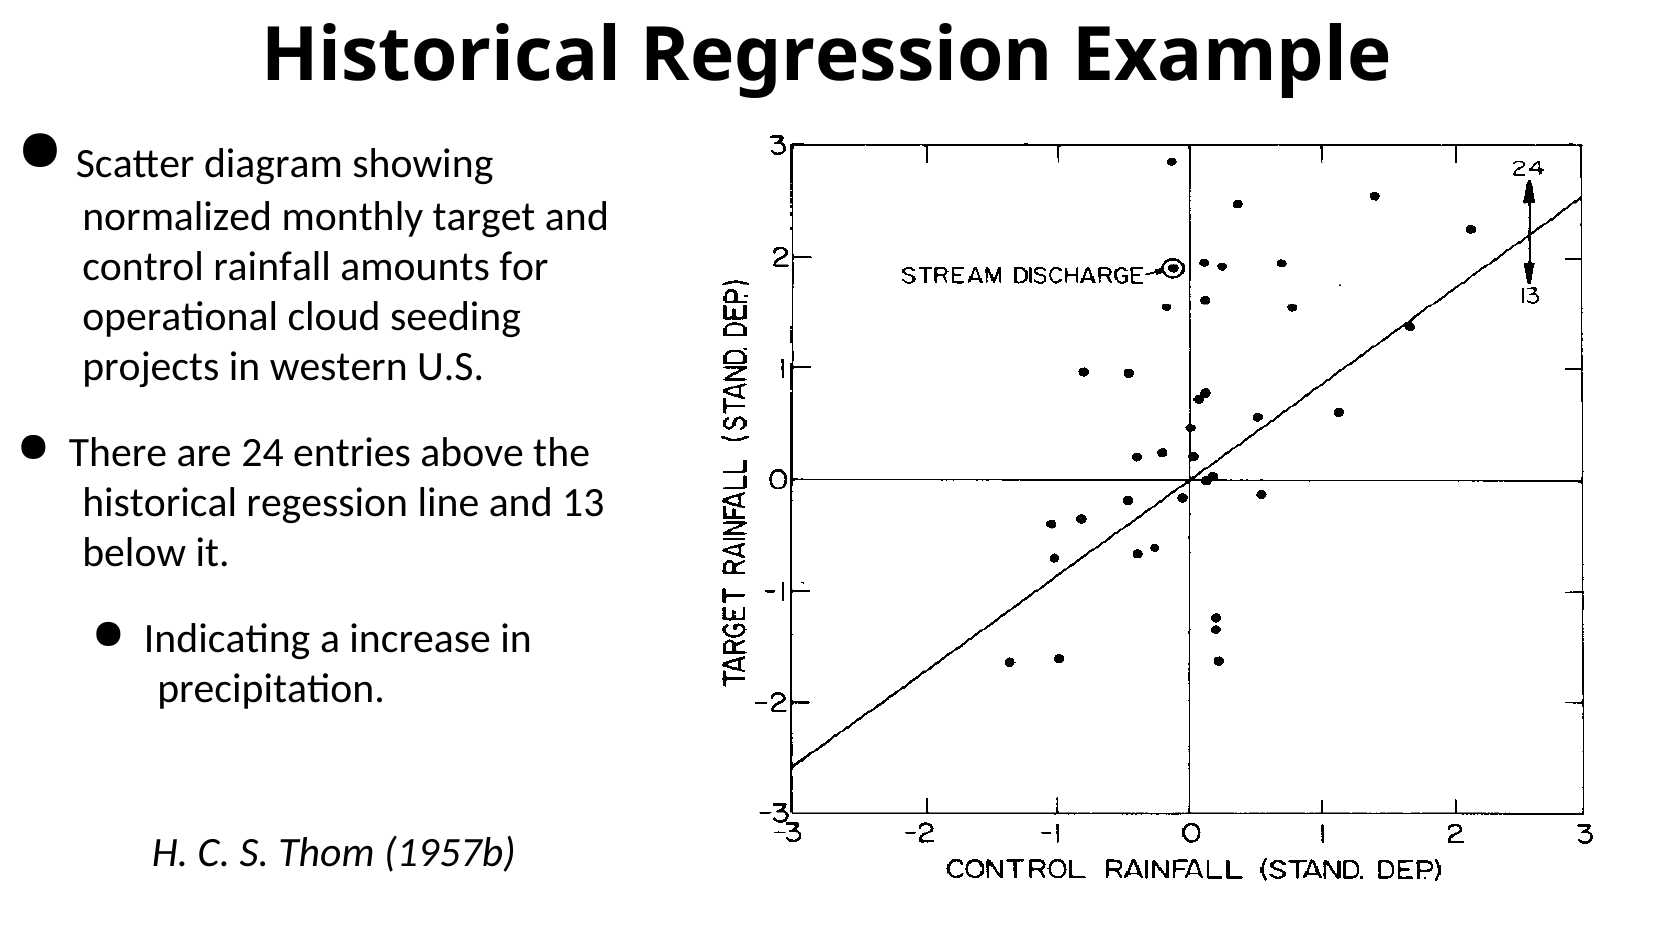

# Historical Regression Example
 Scatter diagram showing normalized monthly target and control rainfall amounts for operational cloud seeding projects in western U.S.
 There are 24 entries above the historical regession line and 13 below it.
 Indicating a increase in precipitation.
H. C. S. Thom (1957b)